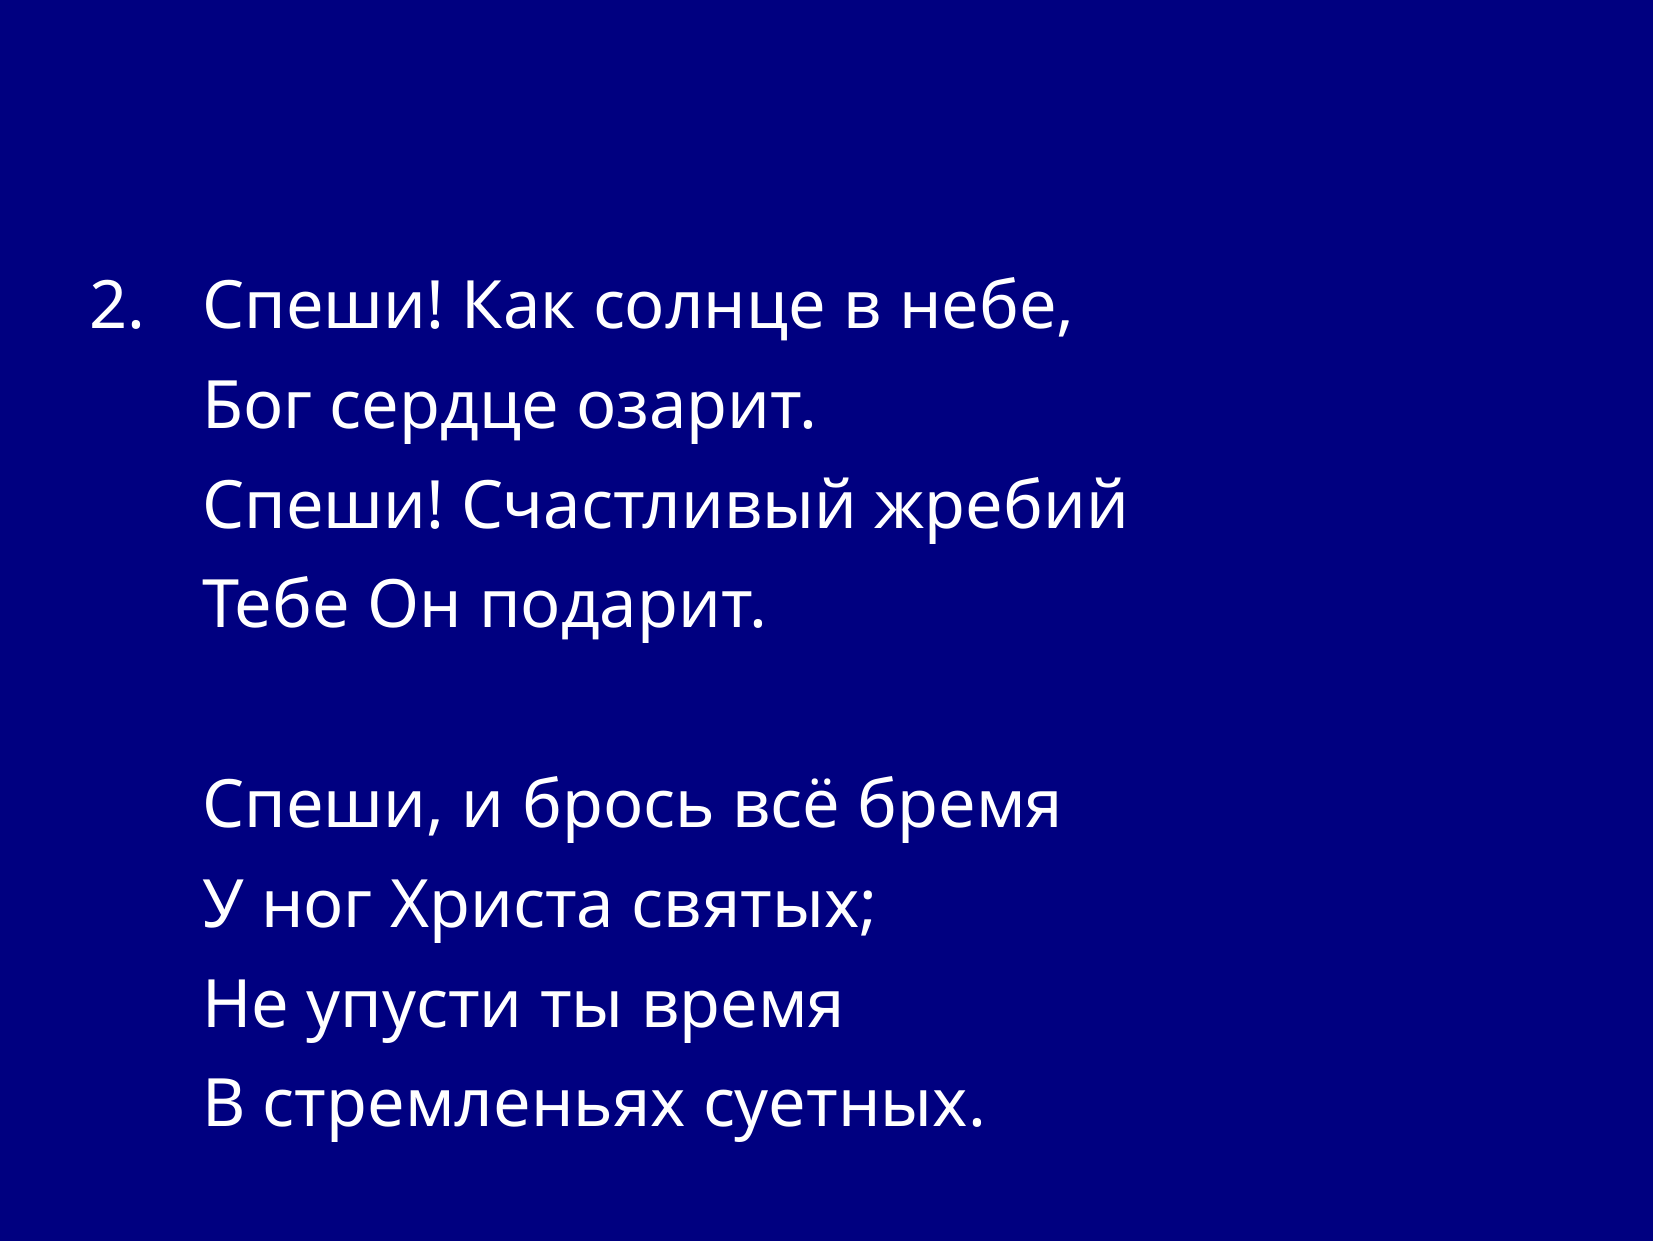

2.	Спеши! Как солнце в небе,
	Бог сердце озарит.
	Спеши! Счастливый жребий
	Тебе Он подарит.
	Спеши, и брось всё бремя
	У ног Христа святых;
	Не упусти ты время
	В стремленьях суетных.